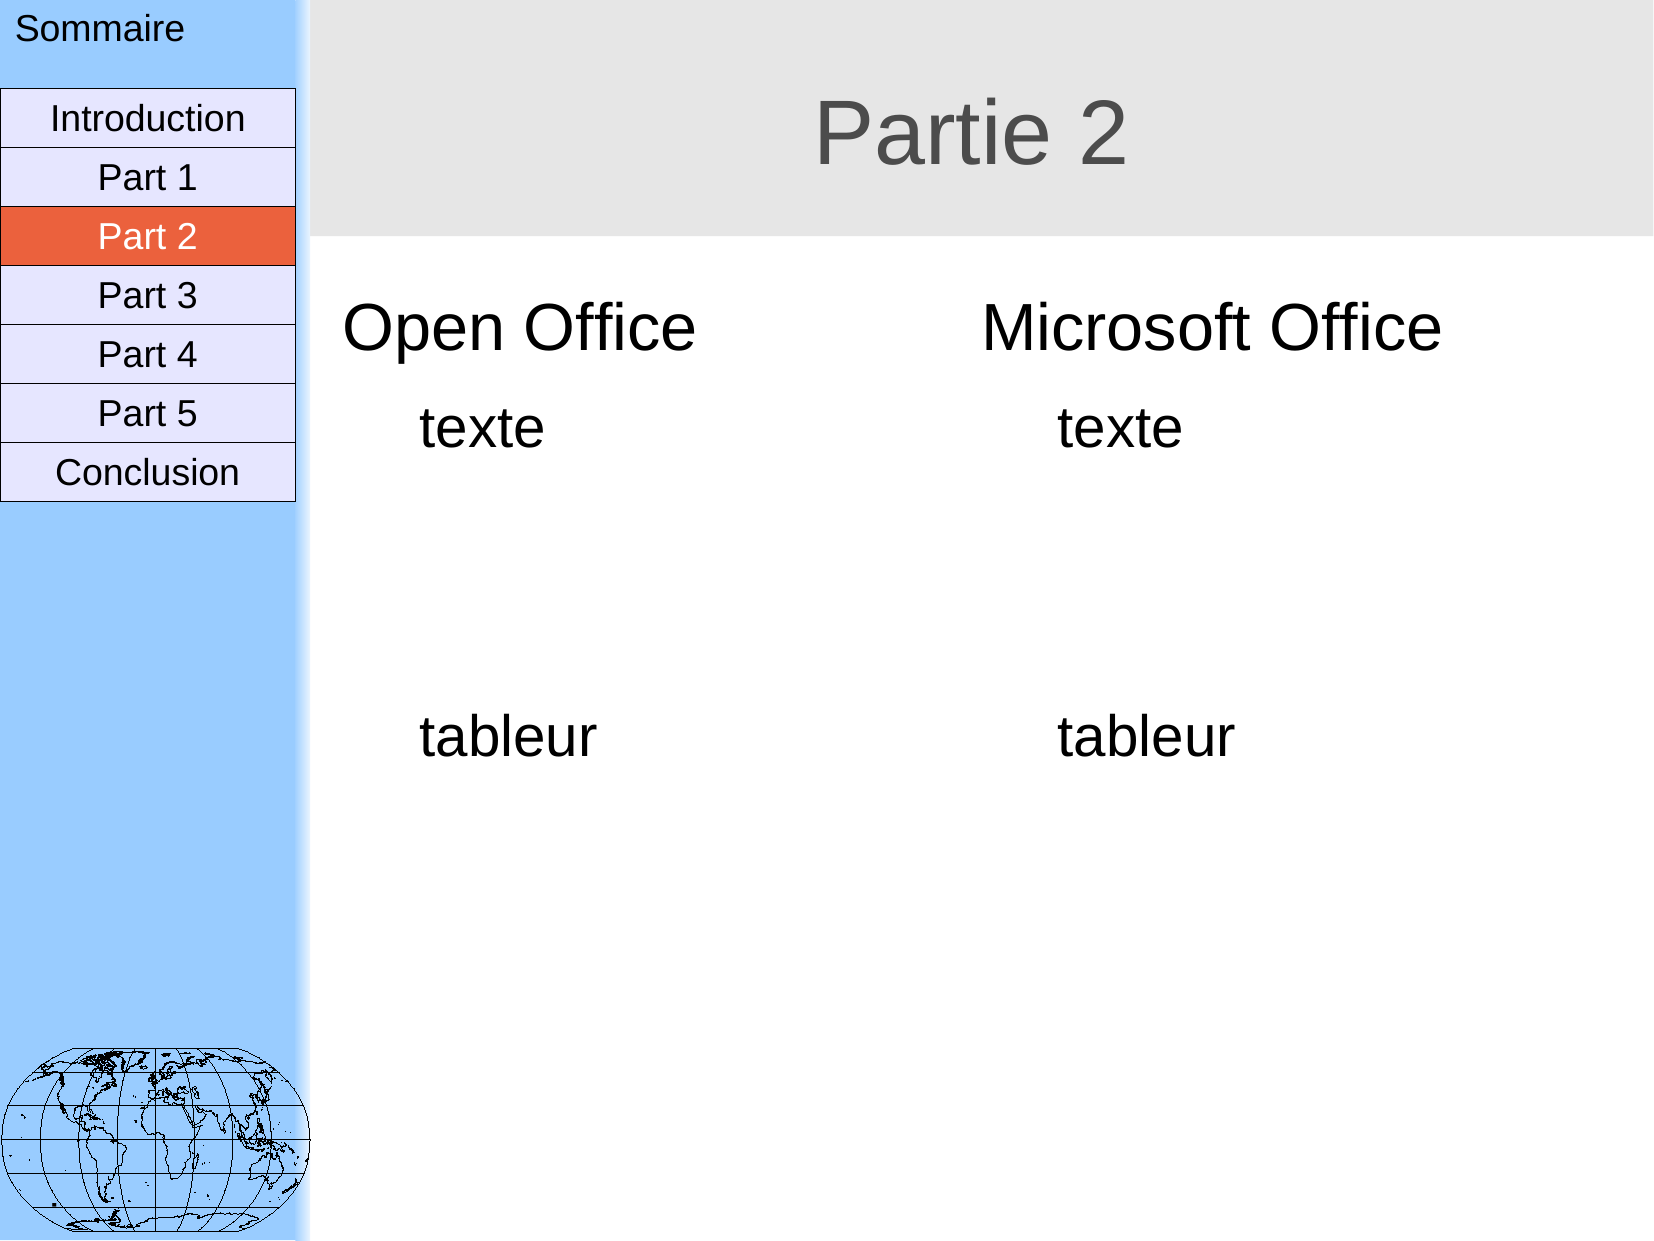

Sommaire
# Partie 2
Introduction
Part 1
Part 2
Part 3
Open Office
texte
tableur
Microsoft Office
texte
tableur
Part 4
Part 5
Conclusion